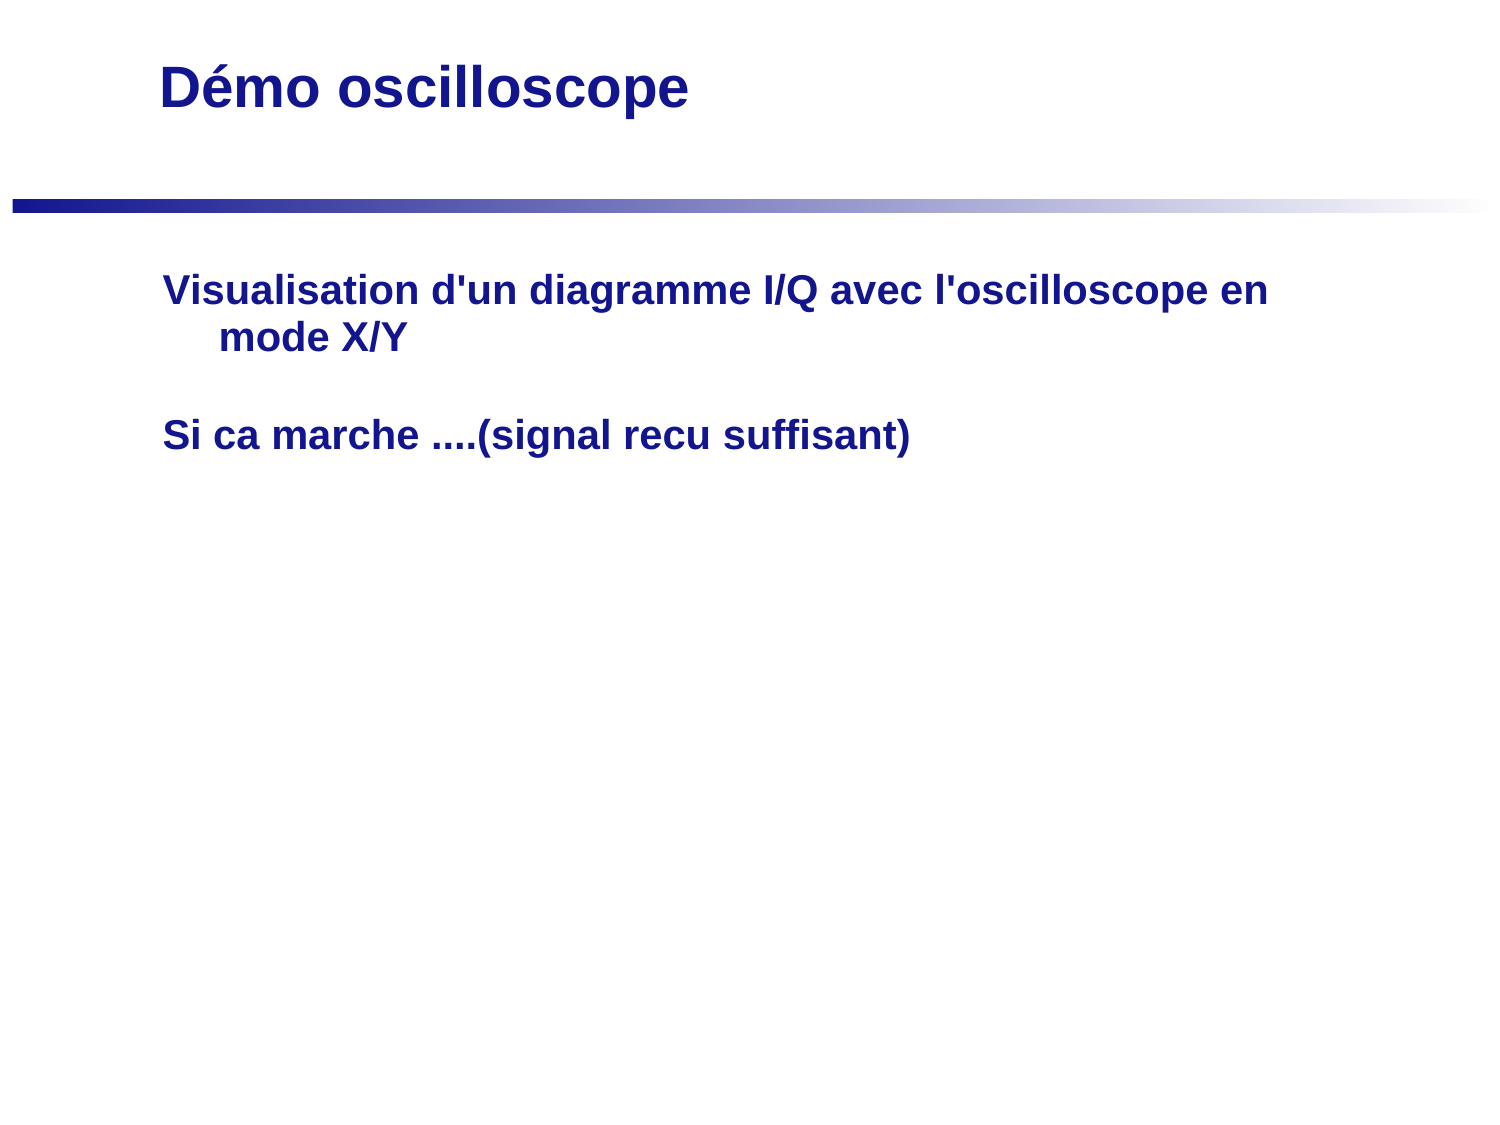

# Démo oscilloscope
Visualisation d'un diagramme I/Q avec l'oscilloscope en mode X/Y
Si ca marche ....(signal recu suffisant)